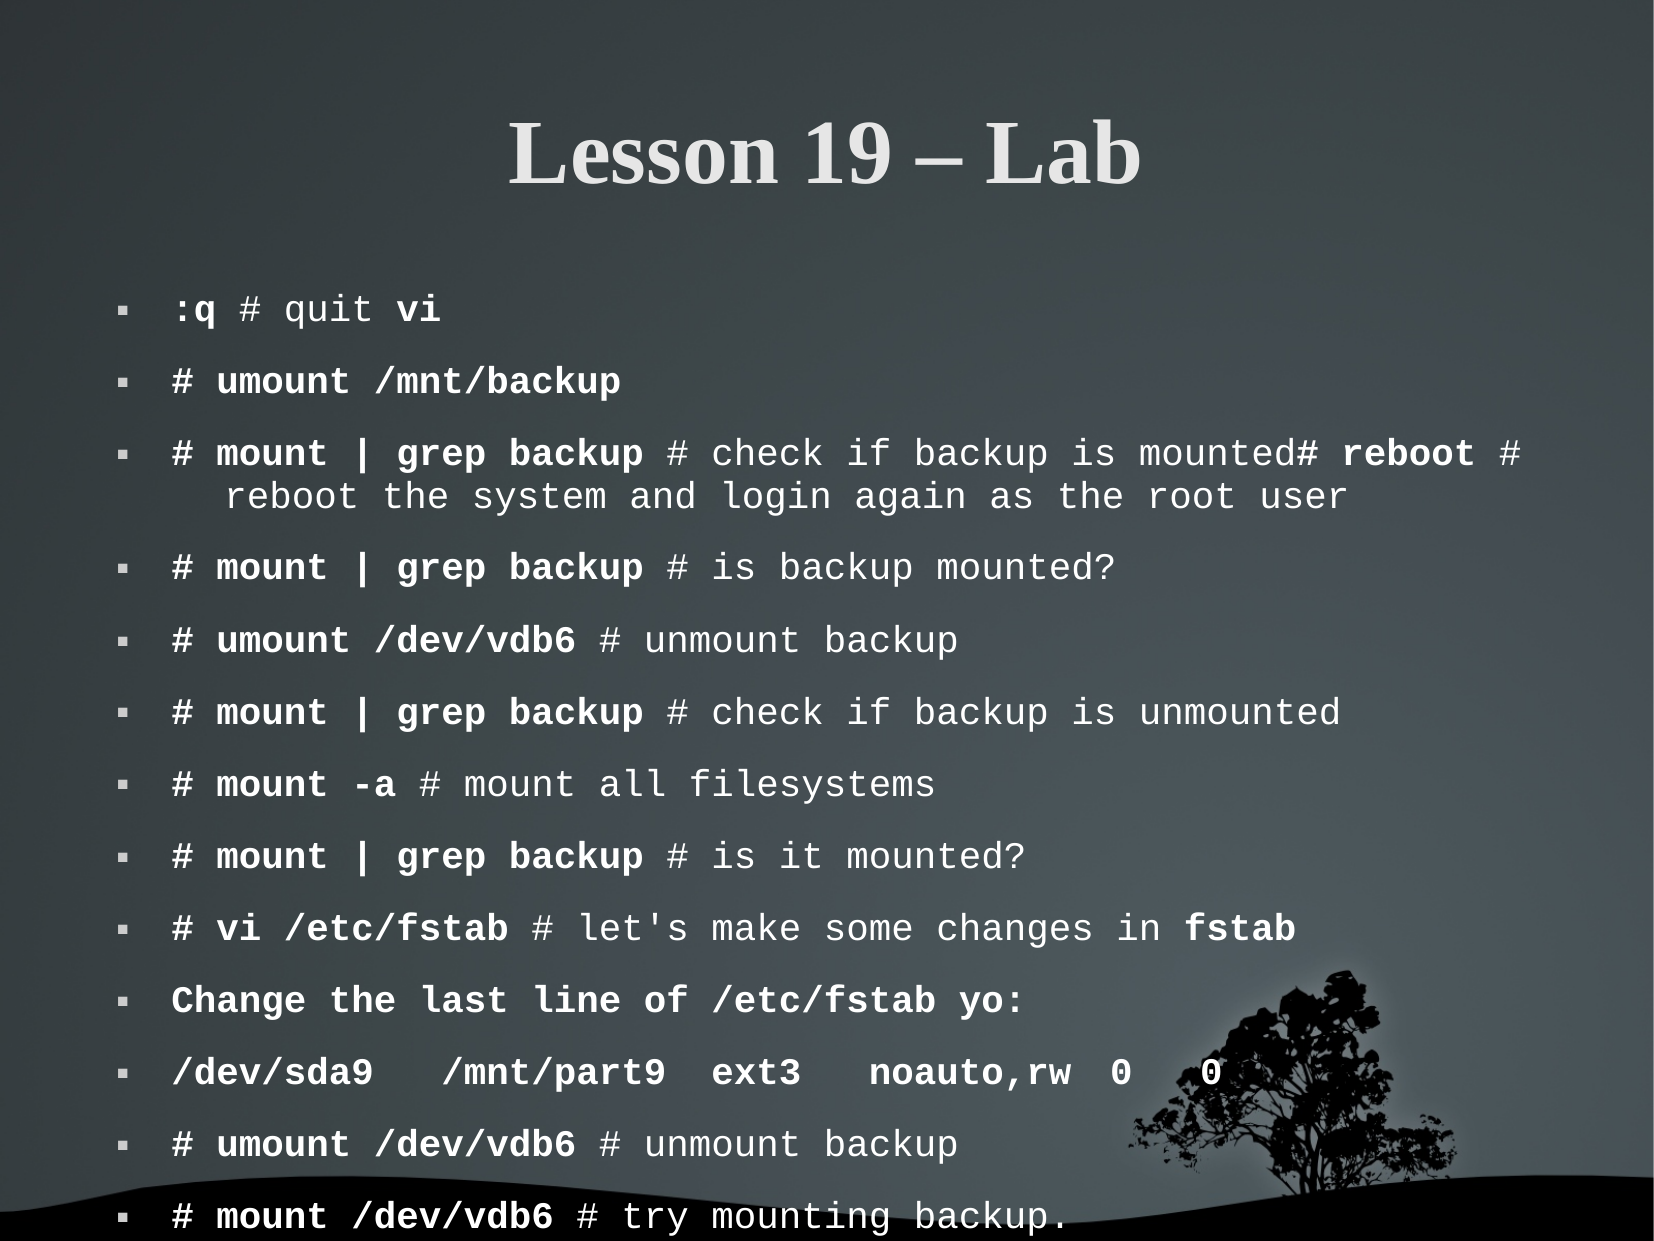

Lesson 19 – Lab
# :q # quit vi
# umount /mnt/backup
# mount | grep backup # check if backup is mounted# reboot # reboot the system and login again as the root user
# mount | grep backup # is backup mounted?
# umount /dev/vdb6 # unmount backup
# mount | grep backup # check if backup is unmounted
# mount -a # mount all filesystems
# mount | grep backup # is it mounted?
# vi /etc/fstab # let's make some changes in fstab
Change the last line of /etc/fstab yo:
/dev/sda9 /mnt/part9 ext3 noauto,rw 	0 0
# umount /dev/vdb6 # unmount backup
# mount /dev/vdb6 # try mounting backup.
# mount | grep backup # did it work?